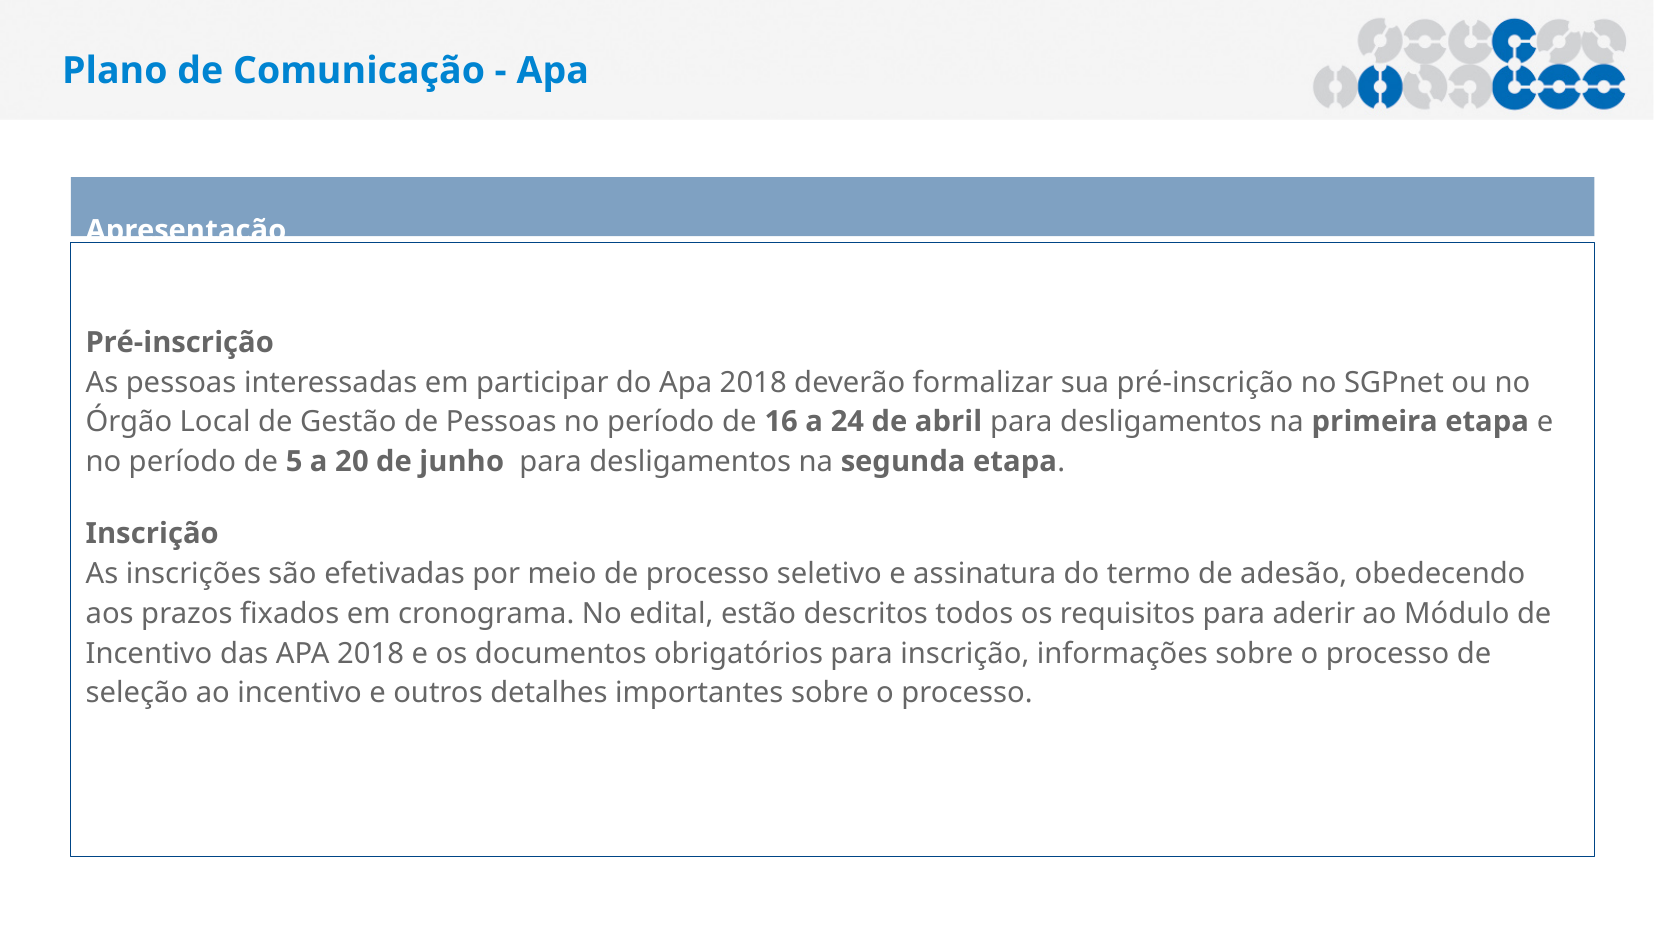

Plano de Comunicação - Apa
Apresentação
Pré-inscrição
As pessoas interessadas em participar do Apa 2018 deverão formalizar sua pré-inscrição no SGPnet ou no Órgão Local de Gestão de Pessoas no período de 16 a 24 de abril para desligamentos na primeira etapa e no período de 5 a 20 de junho para desligamentos na segunda etapa.
Inscrição
As inscrições são efetivadas por meio de processo seletivo e assinatura do termo de adesão, obedecendo aos prazos fixados em cronograma. No edital, estão descritos todos os requisitos para aderir ao Módulo de Incentivo das APA 2018 e os documentos obrigatórios para inscrição, informações sobre o processo de seleção ao incentivo e outros detalhes importantes sobre o processo.